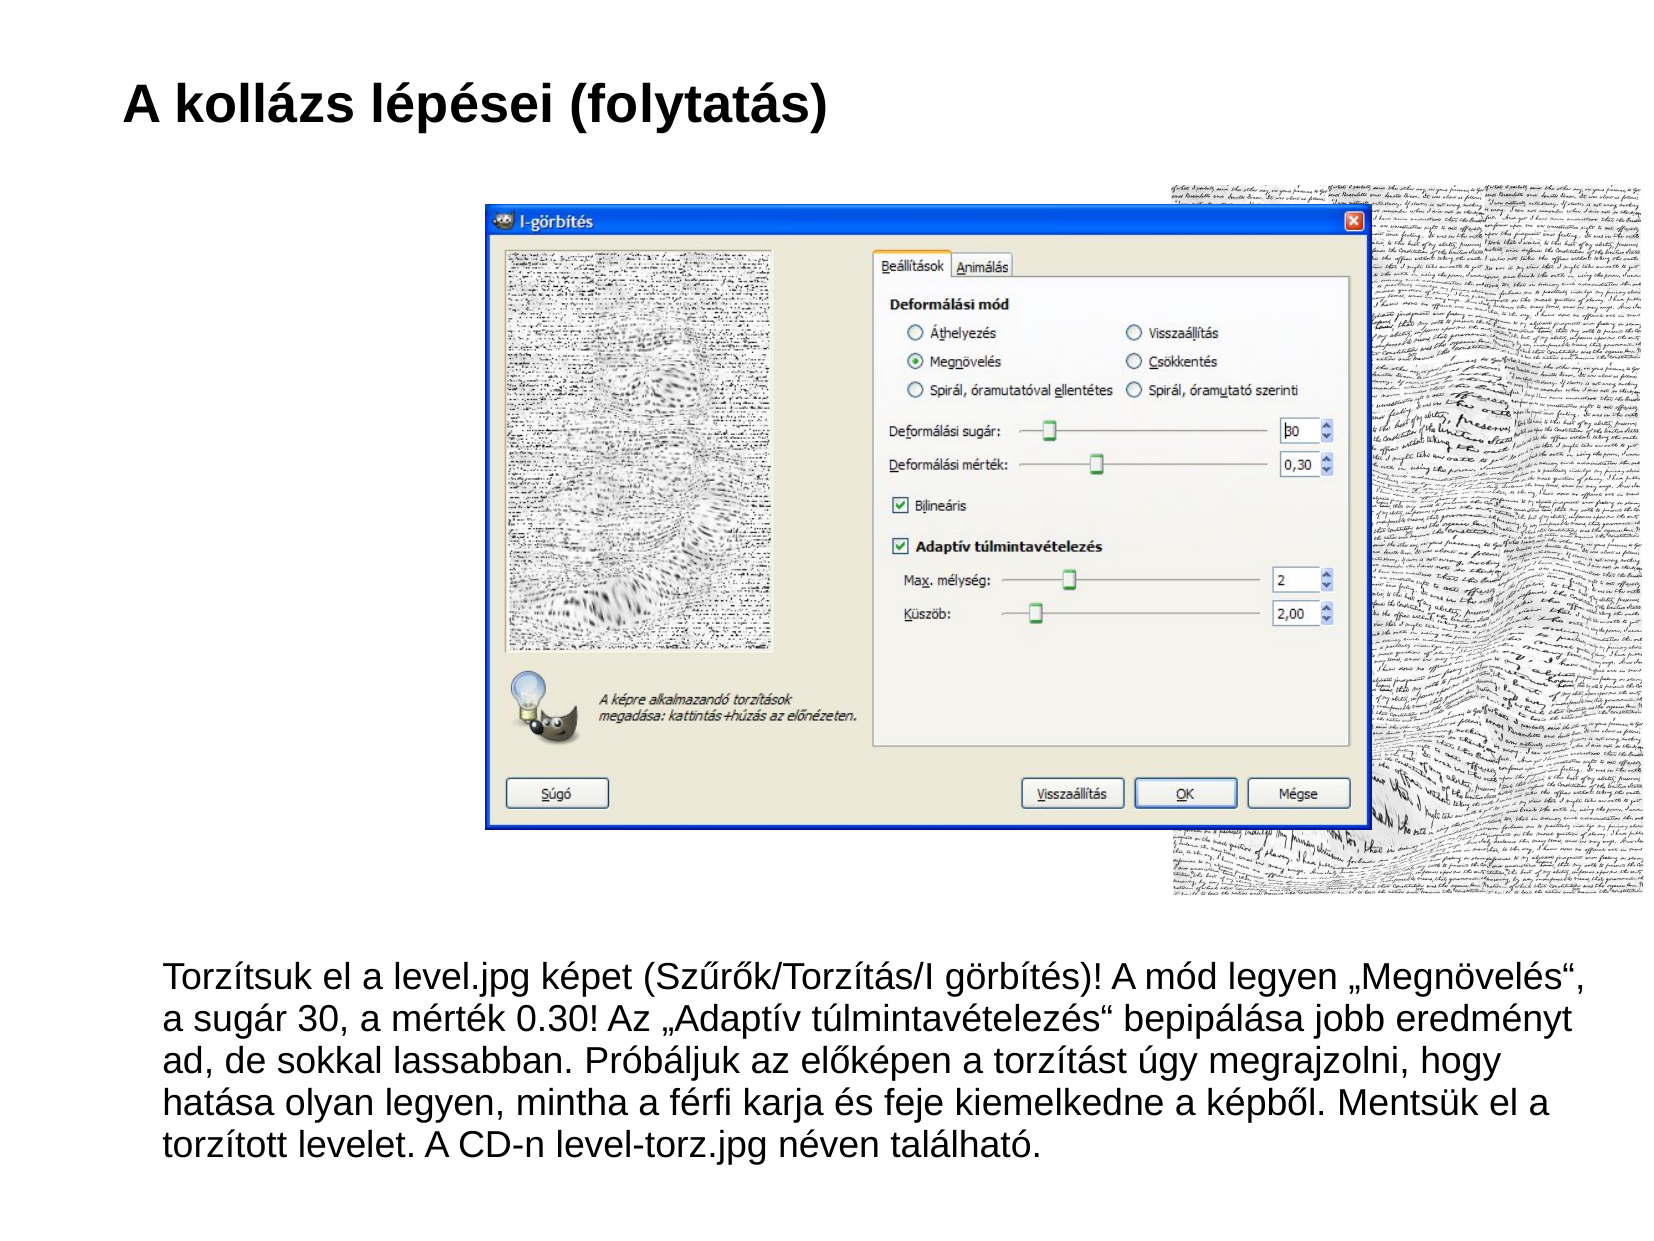

A kollázs lépései (folytatás)
Torzítsuk el a level.jpg képet (Szűrők/Torzítás/I görbítés)! A mód legyen „Megnövelés“,
a sugár 30, a mérték 0.30! Az „Adaptív túlmintavételezés“ bepipálása jobb eredményt
ad, de sokkal lassabban. Próbáljuk az előképen a torzítást úgy megrajzolni, hogy
hatása olyan legyen, mintha a férfi karja és feje kiemelkedne a képből. Mentsük el a
torzított levelet. A CD-n level-torz.jpg néven található.